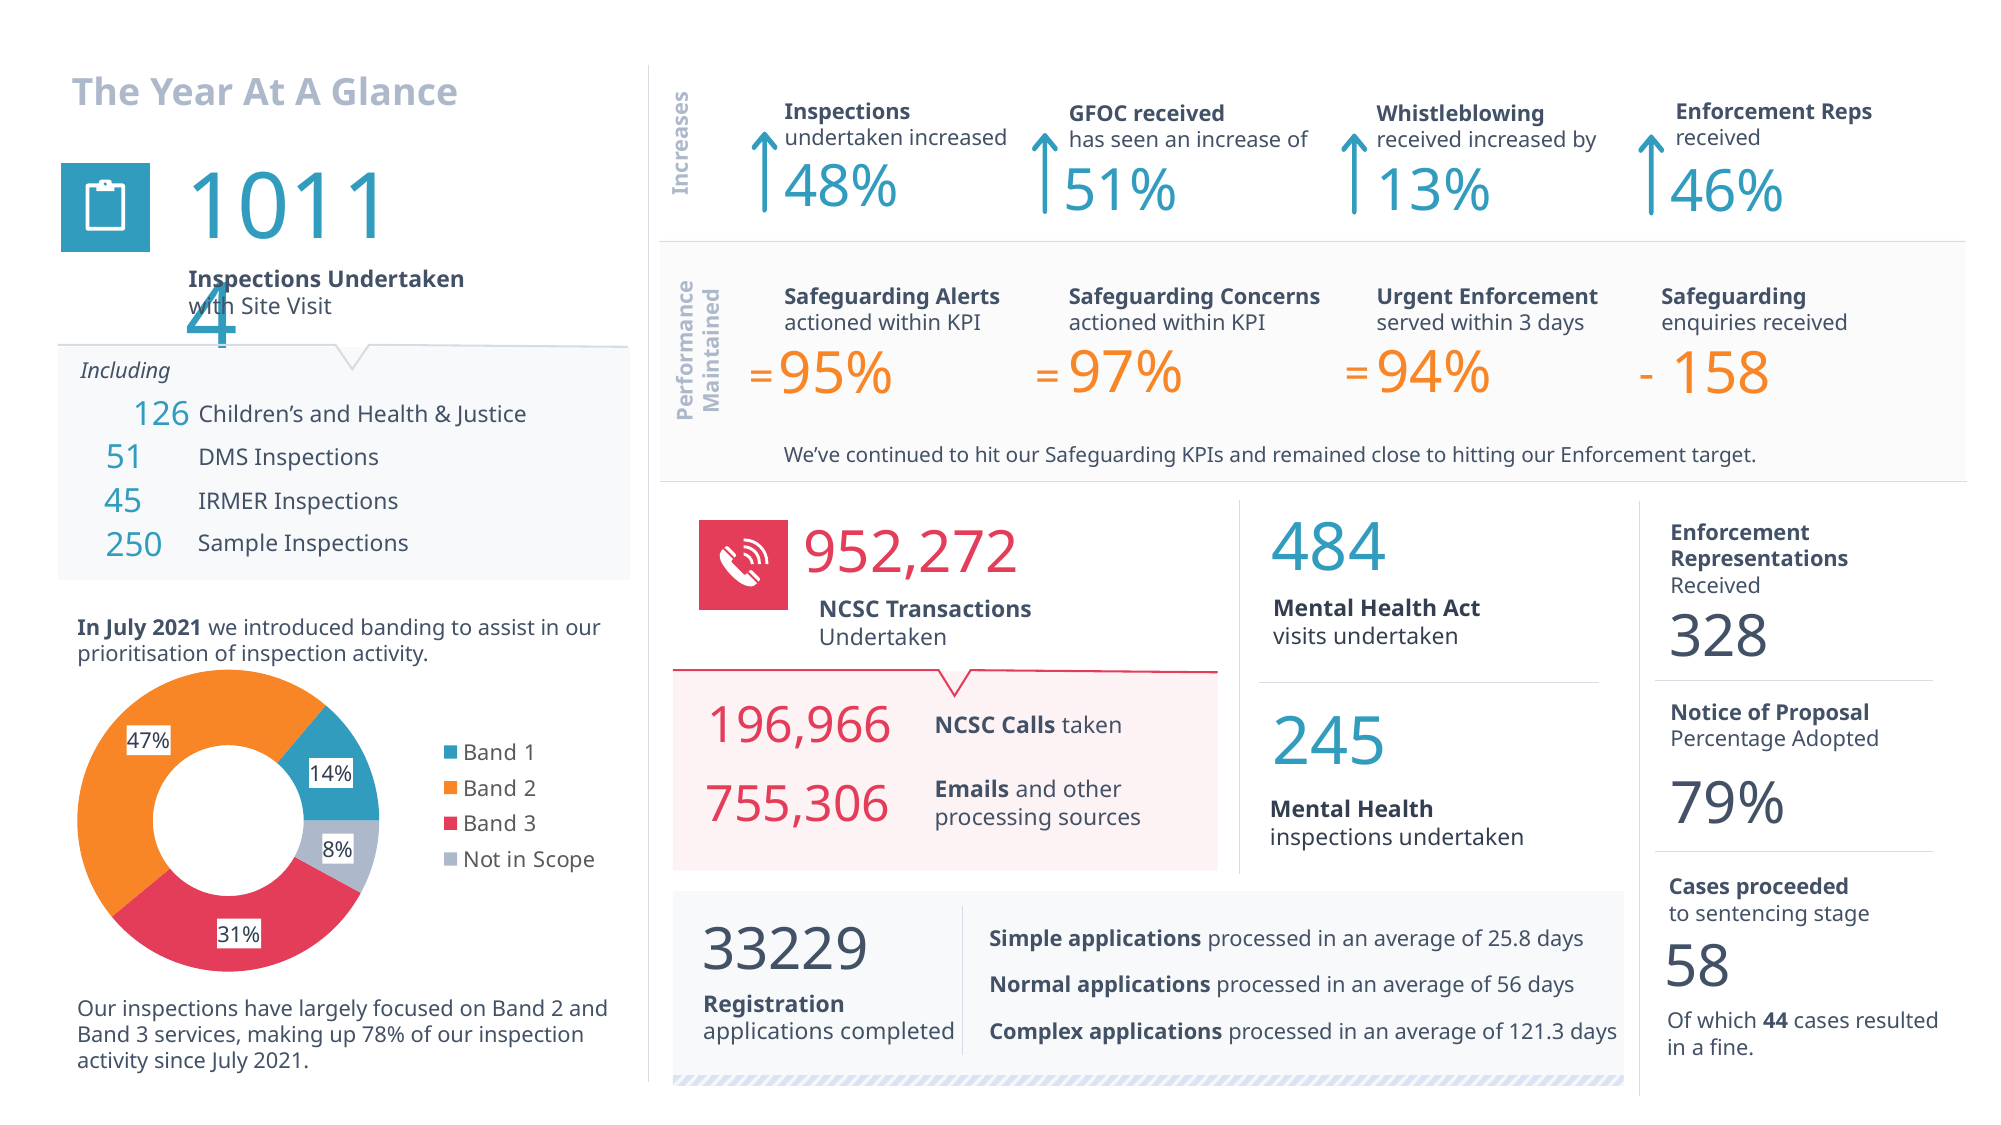

The Year At A Glance
Enforcement Reps
received
Inspections
undertaken increased
Whistleblowing
received increased by
GFOC received
has seen an increase of
Increases
10114
48%
13%
51%
46%
Inspections Undertaken
with Site Visit
Safeguarding Alerts
actioned within KPI
Urgent Enforcement
served within 3 days
Safeguarding
enquiries received
Safeguarding Concerns
actioned within KPI
Performance Maintained
97%
94%
95%
158
=
-
=
=
Including
126
Children’s and Health & Justice
51
We’ve continued to hit our Safeguarding KPIs and remained close to hitting our Enforcement target.
DMS Inspections
45
IRMER Inspections
484
952,272
Enforcement Representations
Received
250
Sample Inspections
Mental Health Act
visits undertaken
NCSC Transactions Undertaken
328
In July 2021 we introduced banding to assist in our prioritisation of inspection activity.
### Chart
| Category | Total |
|---|---|
| Band 1 | 0.138231981981982 |
| Band 2 | 0.471706081081081 |
| Band 3 | 0.310670045045045 |
| Not in Scope | 0.0793918918918919 |
196,966
245
Notice of Proposal
Percentage Adopted
NCSC Calls taken
79%
755,306
Emails and other processing sources
Mental Health
inspections undertaken
Cases proceeded
to sentencing stage
33229
Simple applications processed in an average of 25.8 days
58
Normal applications processed in an average of 56 days
Registration
applications completed
Our inspections have largely focused on Band 2 and Band 3 services, making up 78% of our inspection activity since July 2021.
Of which 44 cases resulted in a fine.
Complex applications processed in an average of 121.3 days